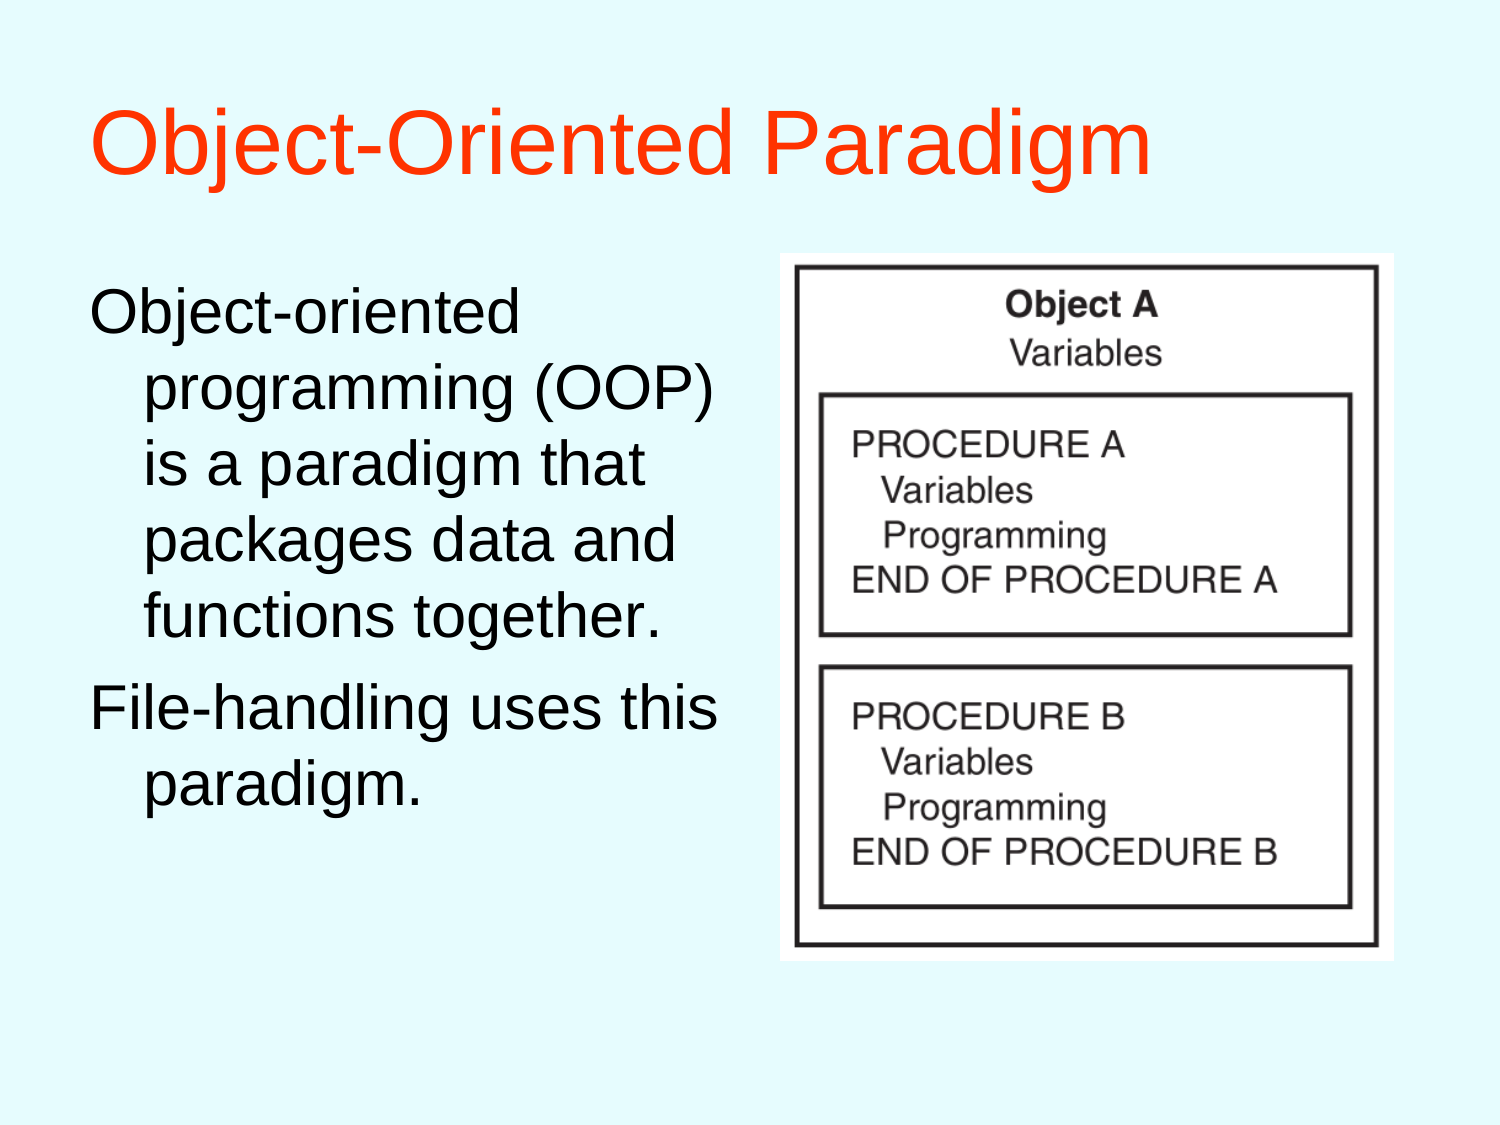

# Object-Oriented Paradigm
Object-oriented programming (OOP) is a paradigm that packages data and functions together.
File-handling uses this paradigm.